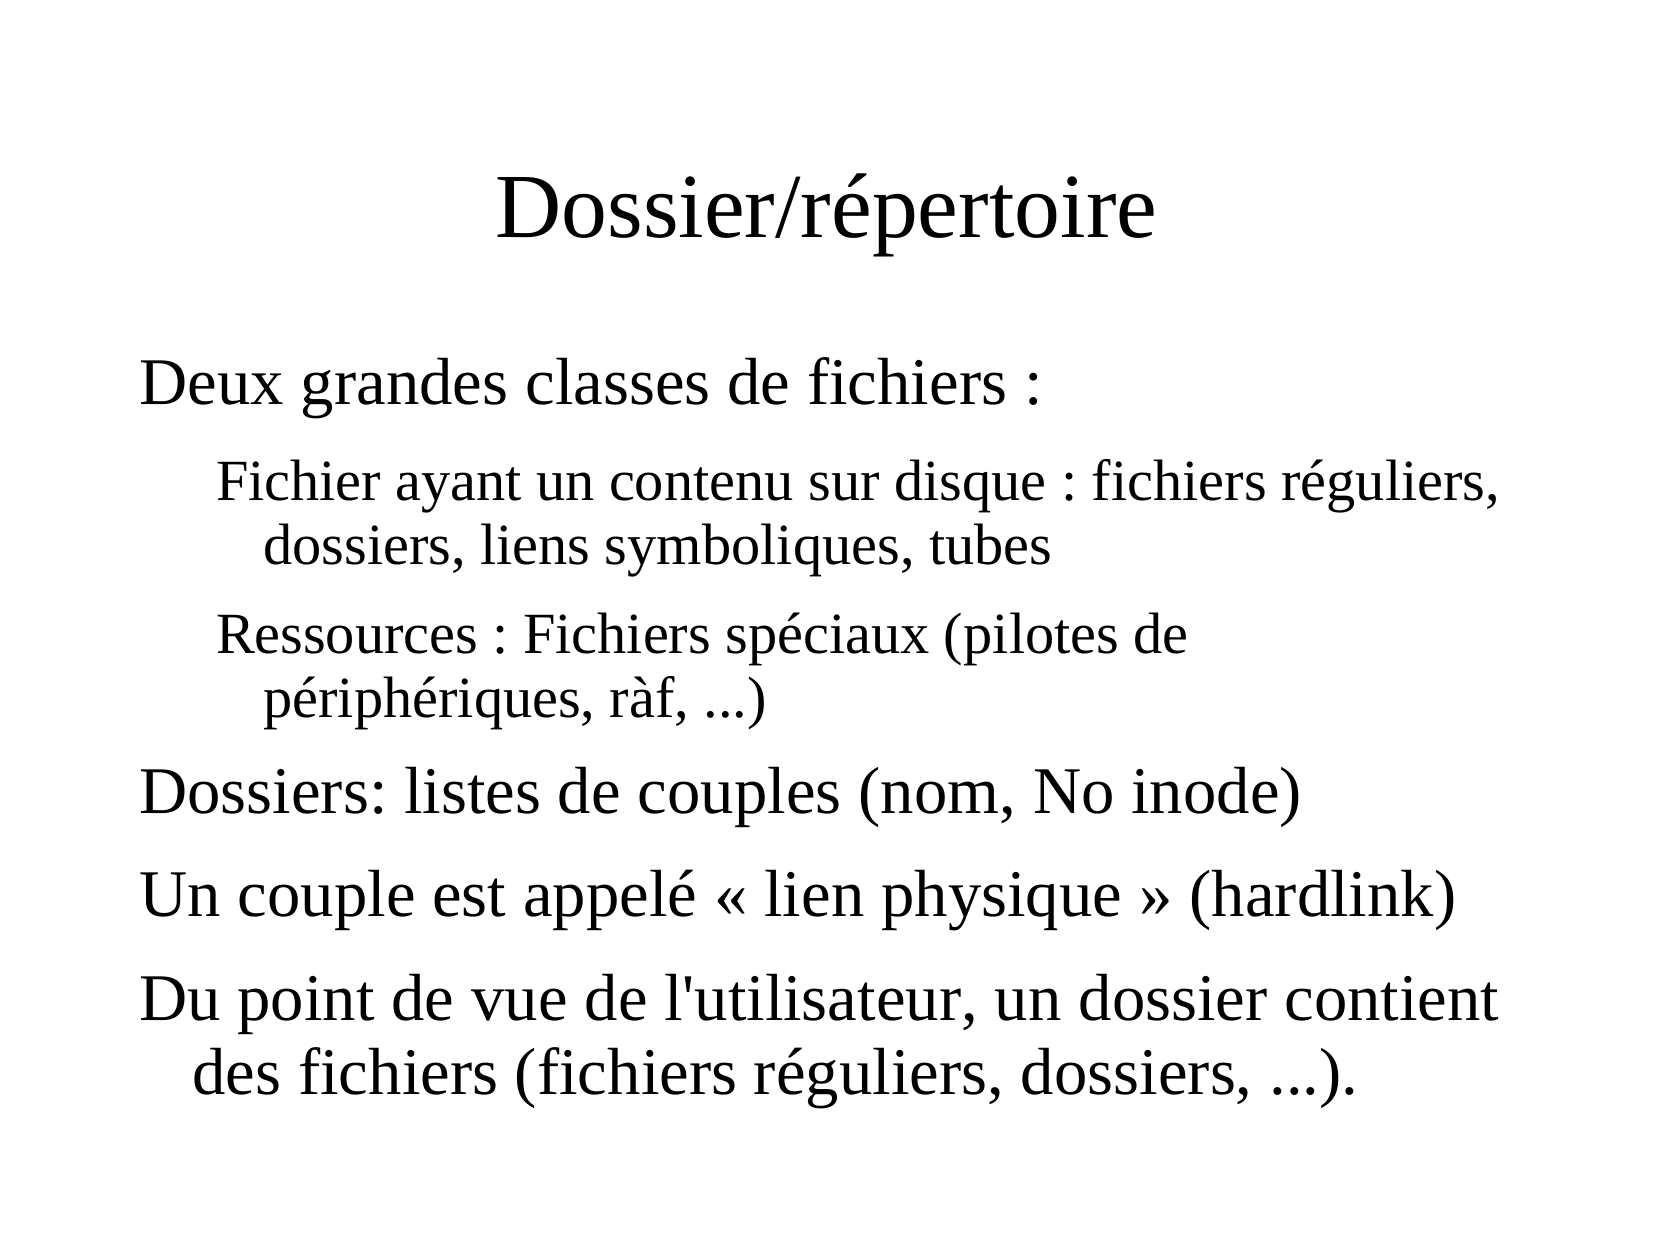

# Dossier/répertoire
Deux grandes classes de fichiers :
Fichier ayant un contenu sur disque : fichiers réguliers, dossiers, liens symboliques, tubes
Ressources : Fichiers spéciaux (pilotes de périphériques, ràf, ...)
Dossiers: listes de couples (nom, No inode)
Un couple est appelé « lien physique » (hardlink)
Du point de vue de l'utilisateur, un dossier contient des fichiers (fichiers réguliers, dossiers, ...).